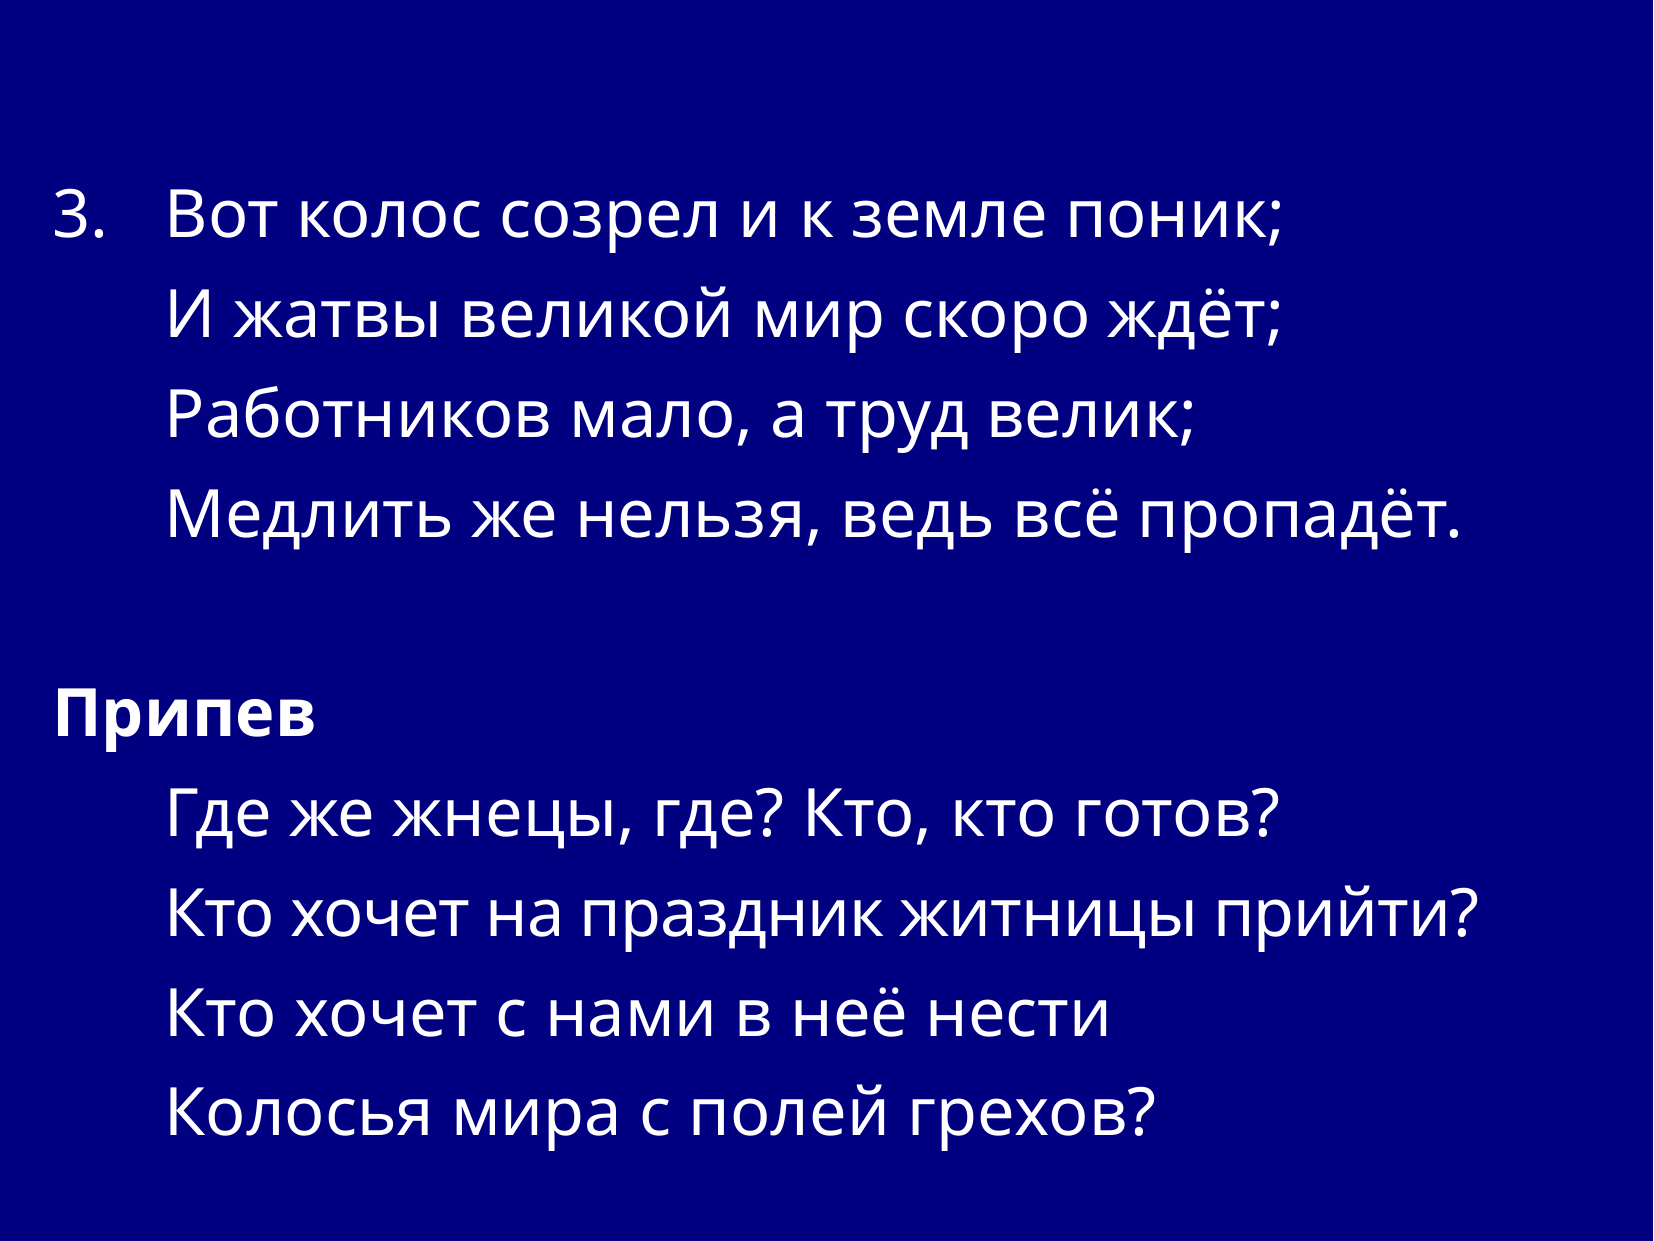

3.	Вот колос созрел и к земле поник;
	И жатвы великой мир скоро ждёт;
	Работников мало, а труд велик;
	Медлить же нельзя, ведь всё пропадёт.
Припев
	Где же жнецы, где? Кто, кто готов?
	Кто хочет на праздник житницы прийти?
	Кто хочет с нами в неё нести
	Колосья мира с полей грехов?